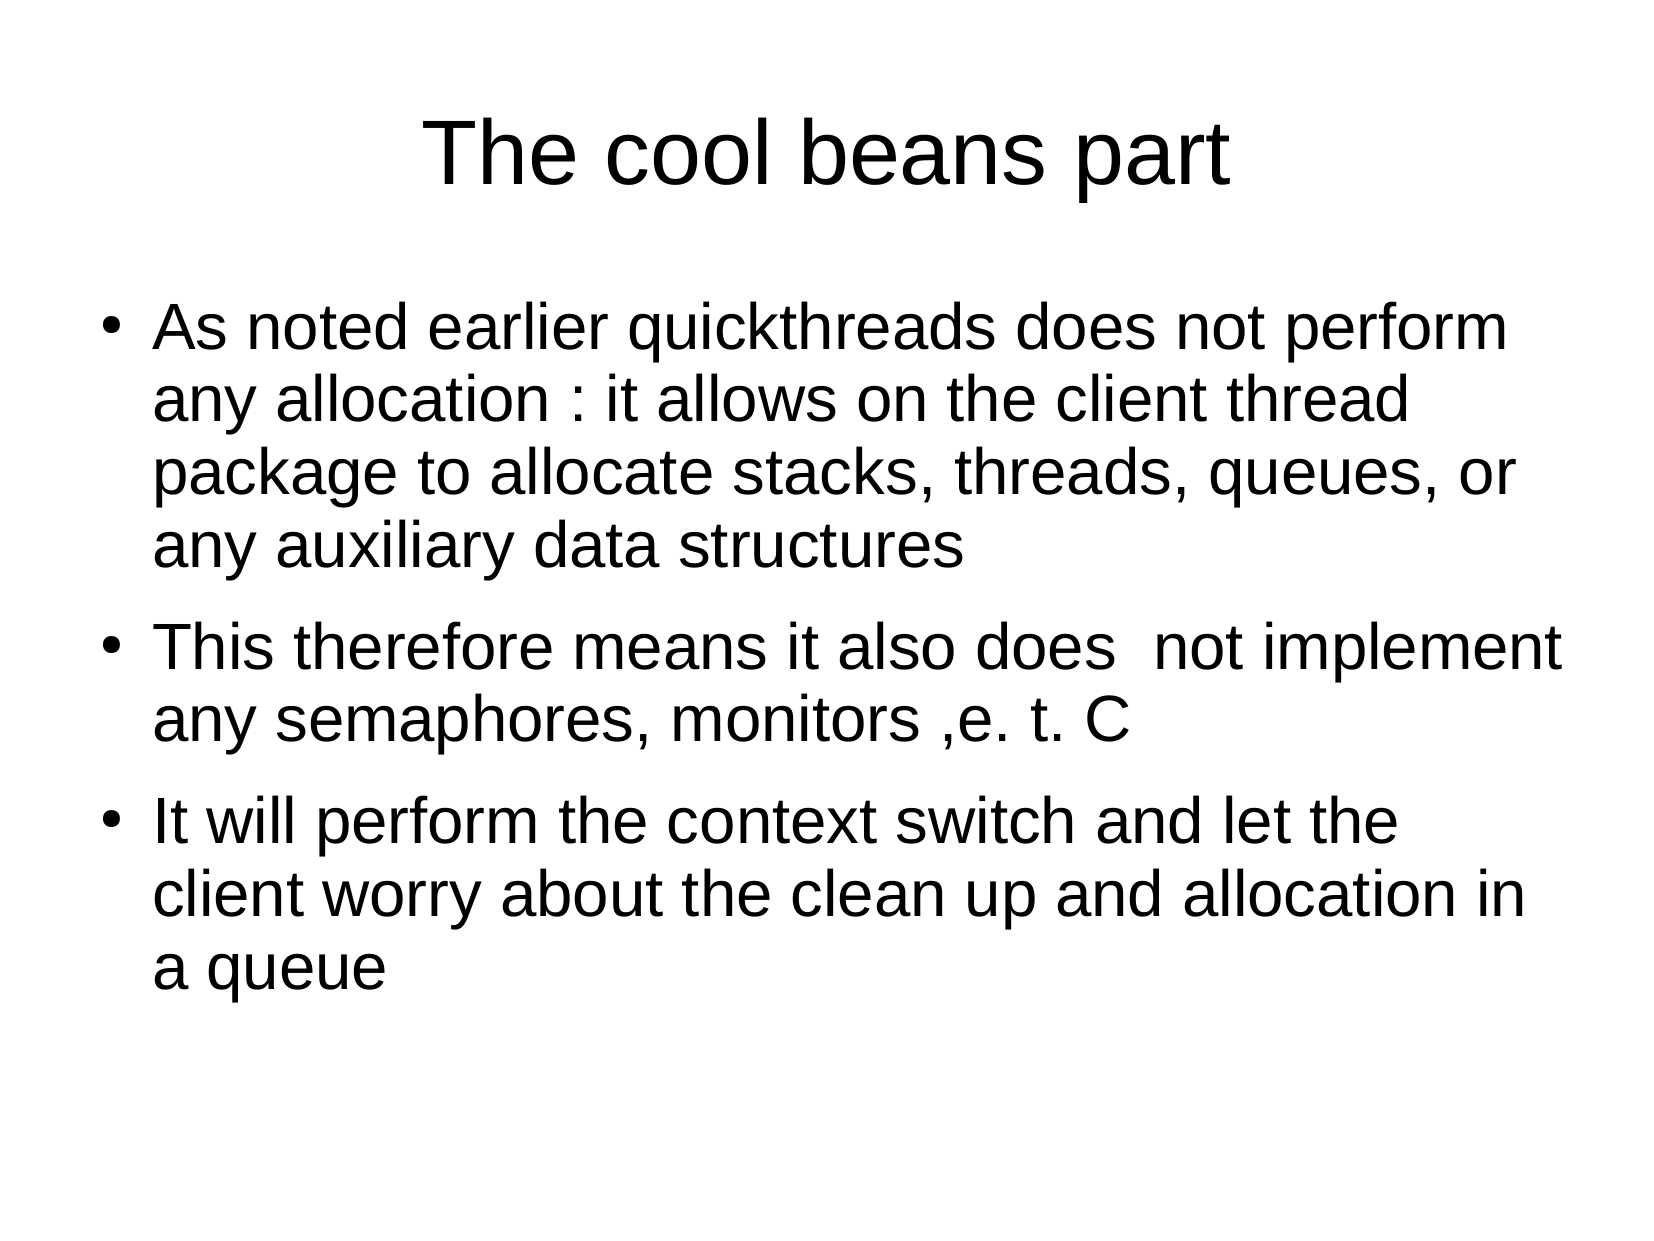

# The cool beans part
As noted earlier quickthreads does not perform any allocation : it allows on the client thread package to allocate stacks, threads, queues, or any auxiliary data structures
This therefore means it also does not implement any semaphores, monitors ,e. t. C
It will perform the context switch and let the client worry about the clean up and allocation in a queue